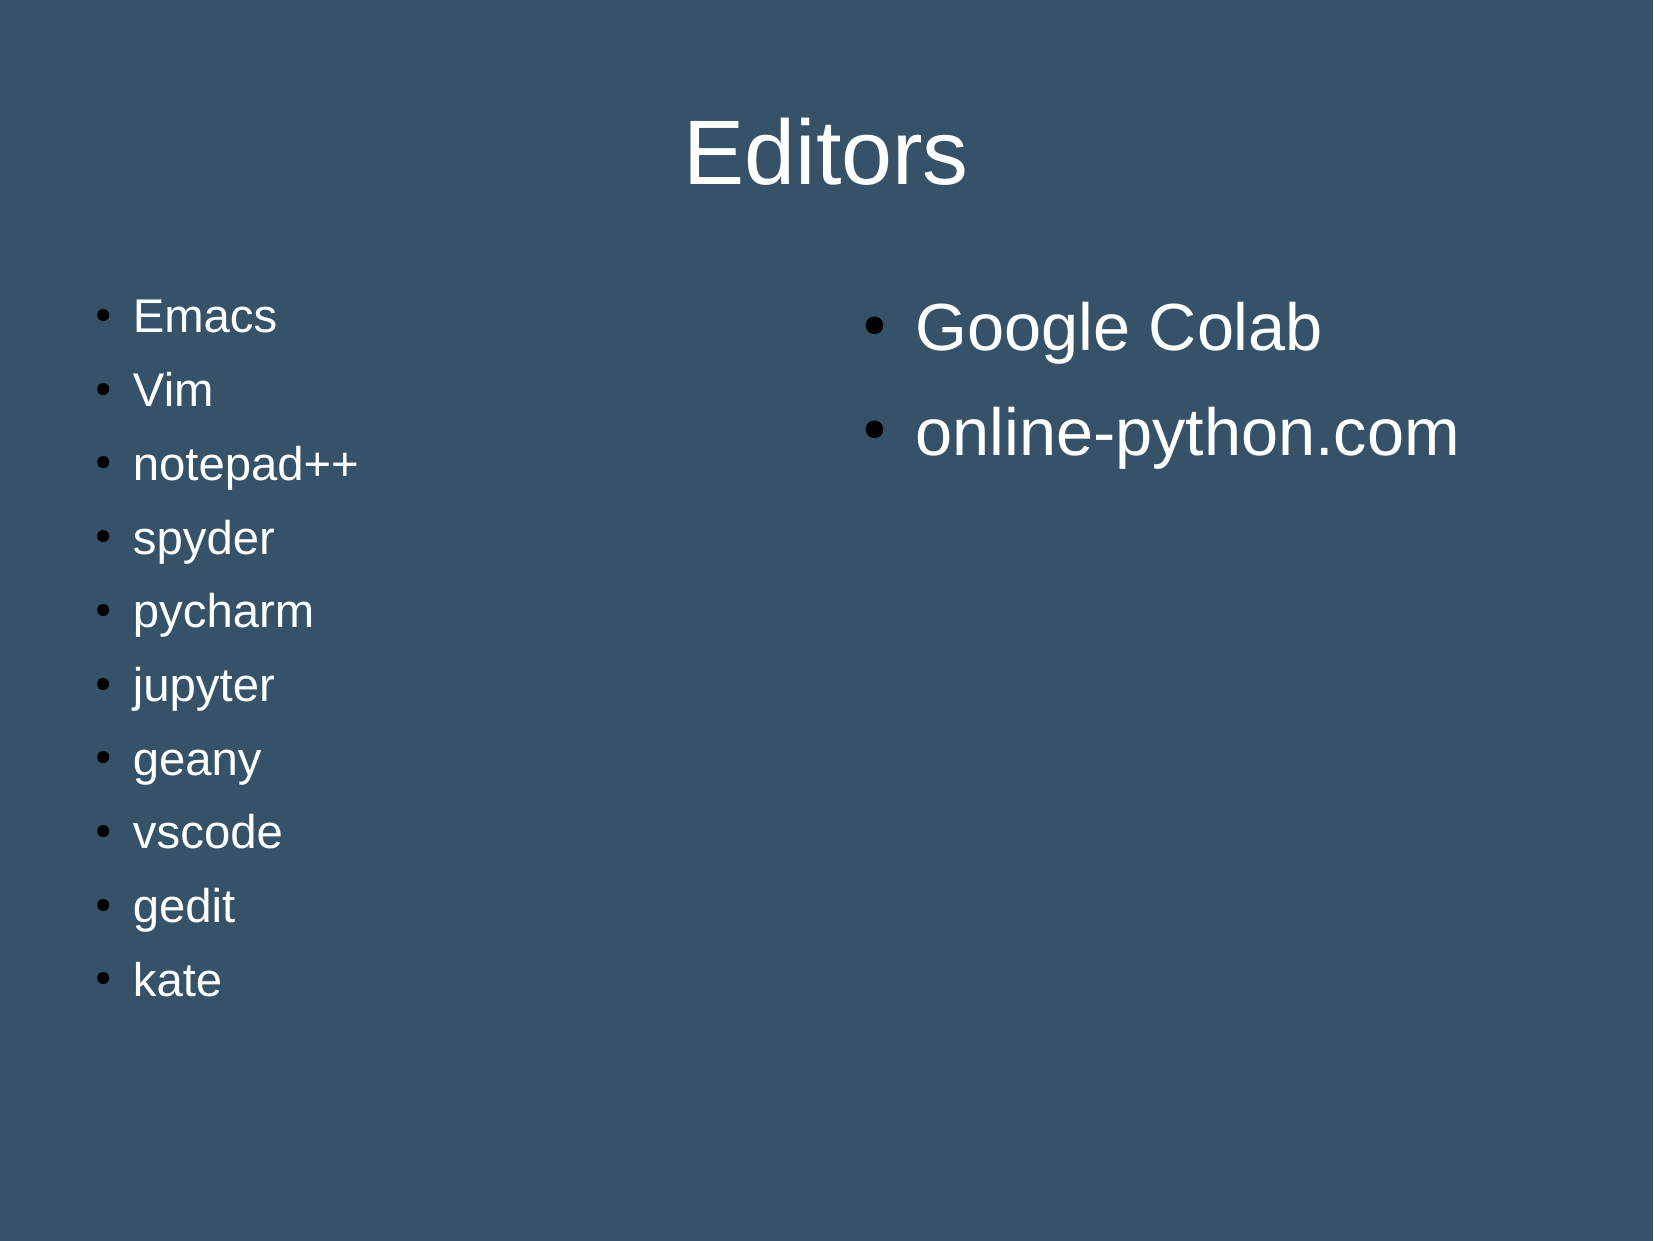

# Editors
Emacs
Vim
notepad++
spyder
pycharm
jupyter
geany
vscode
gedit
kate
Google Colab
online-python.com